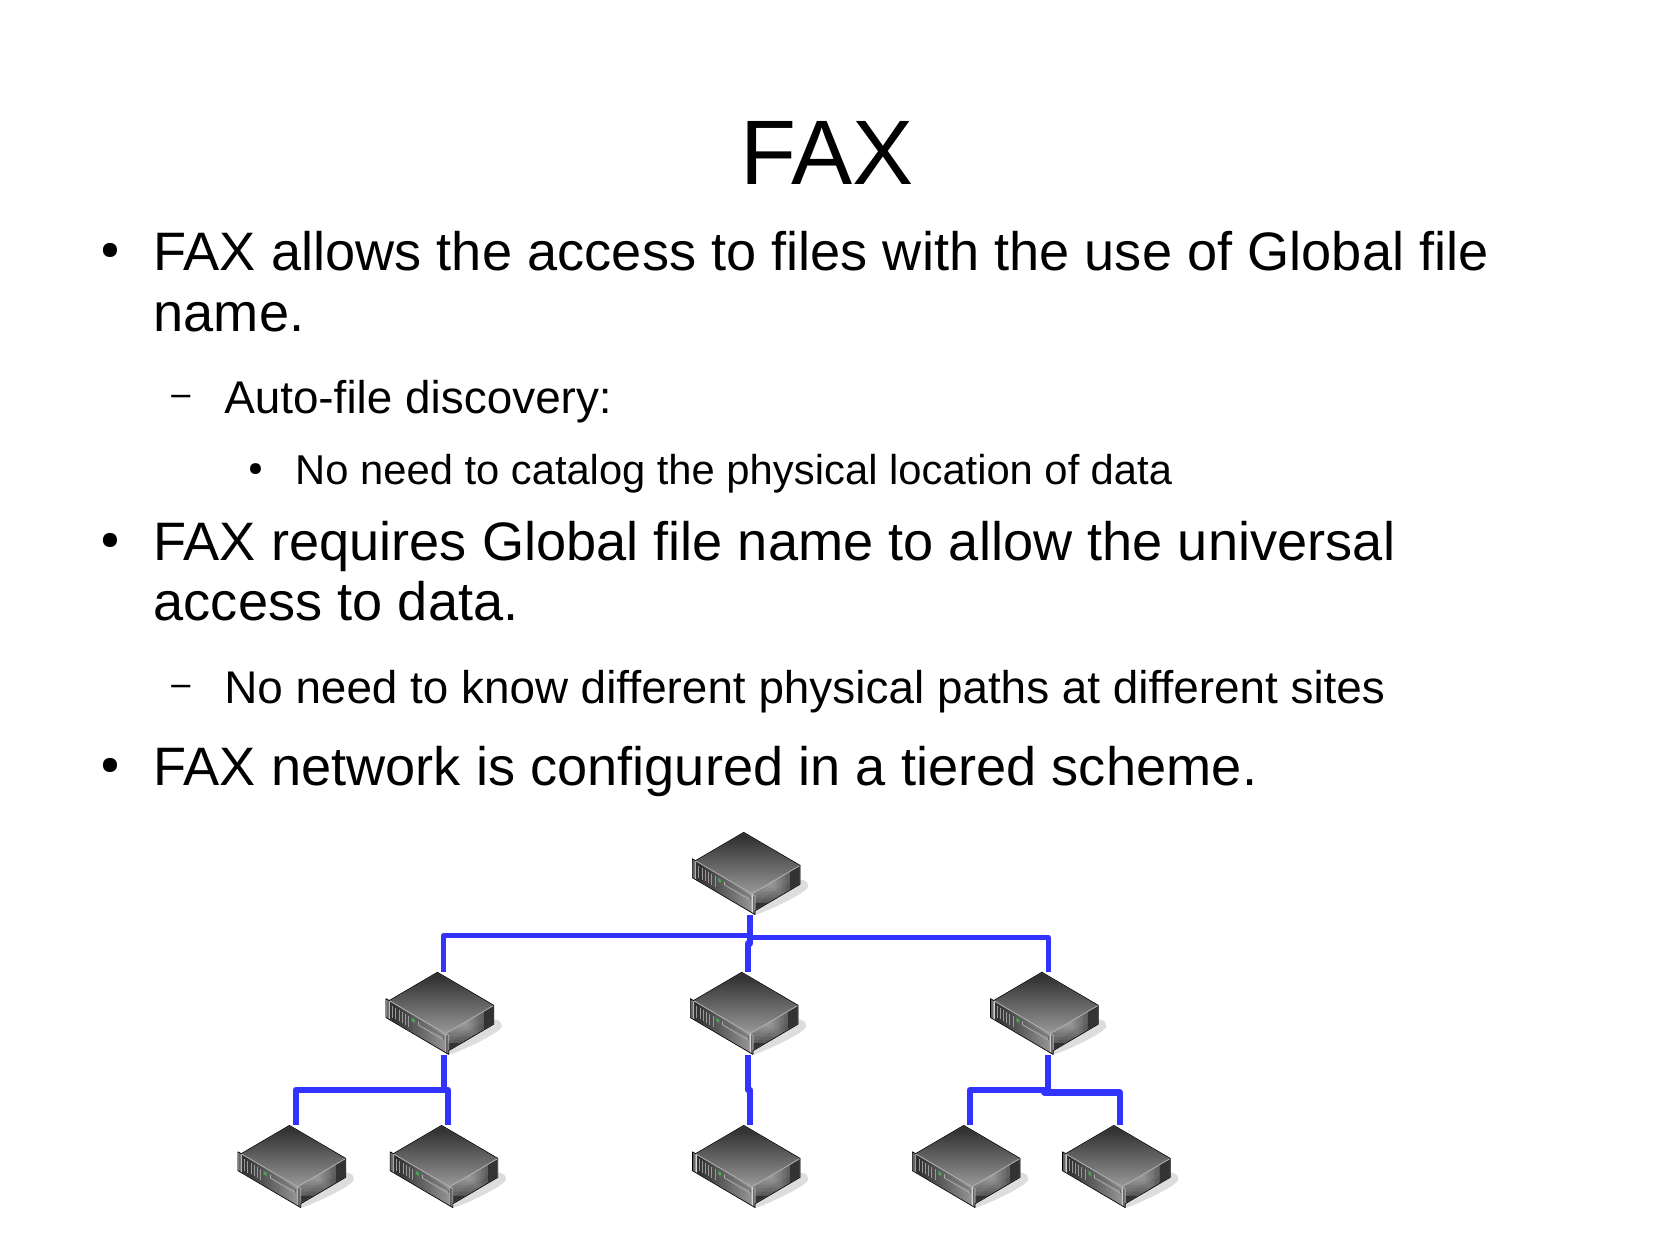

# FAX
FAX allows the access to files with the use of Global file name.
Auto-file discovery:
No need to catalog the physical location of data
FAX requires Global file name to allow the universal access to data.
No need to know different physical paths at different sites
FAX network is configured in a tiered scheme.